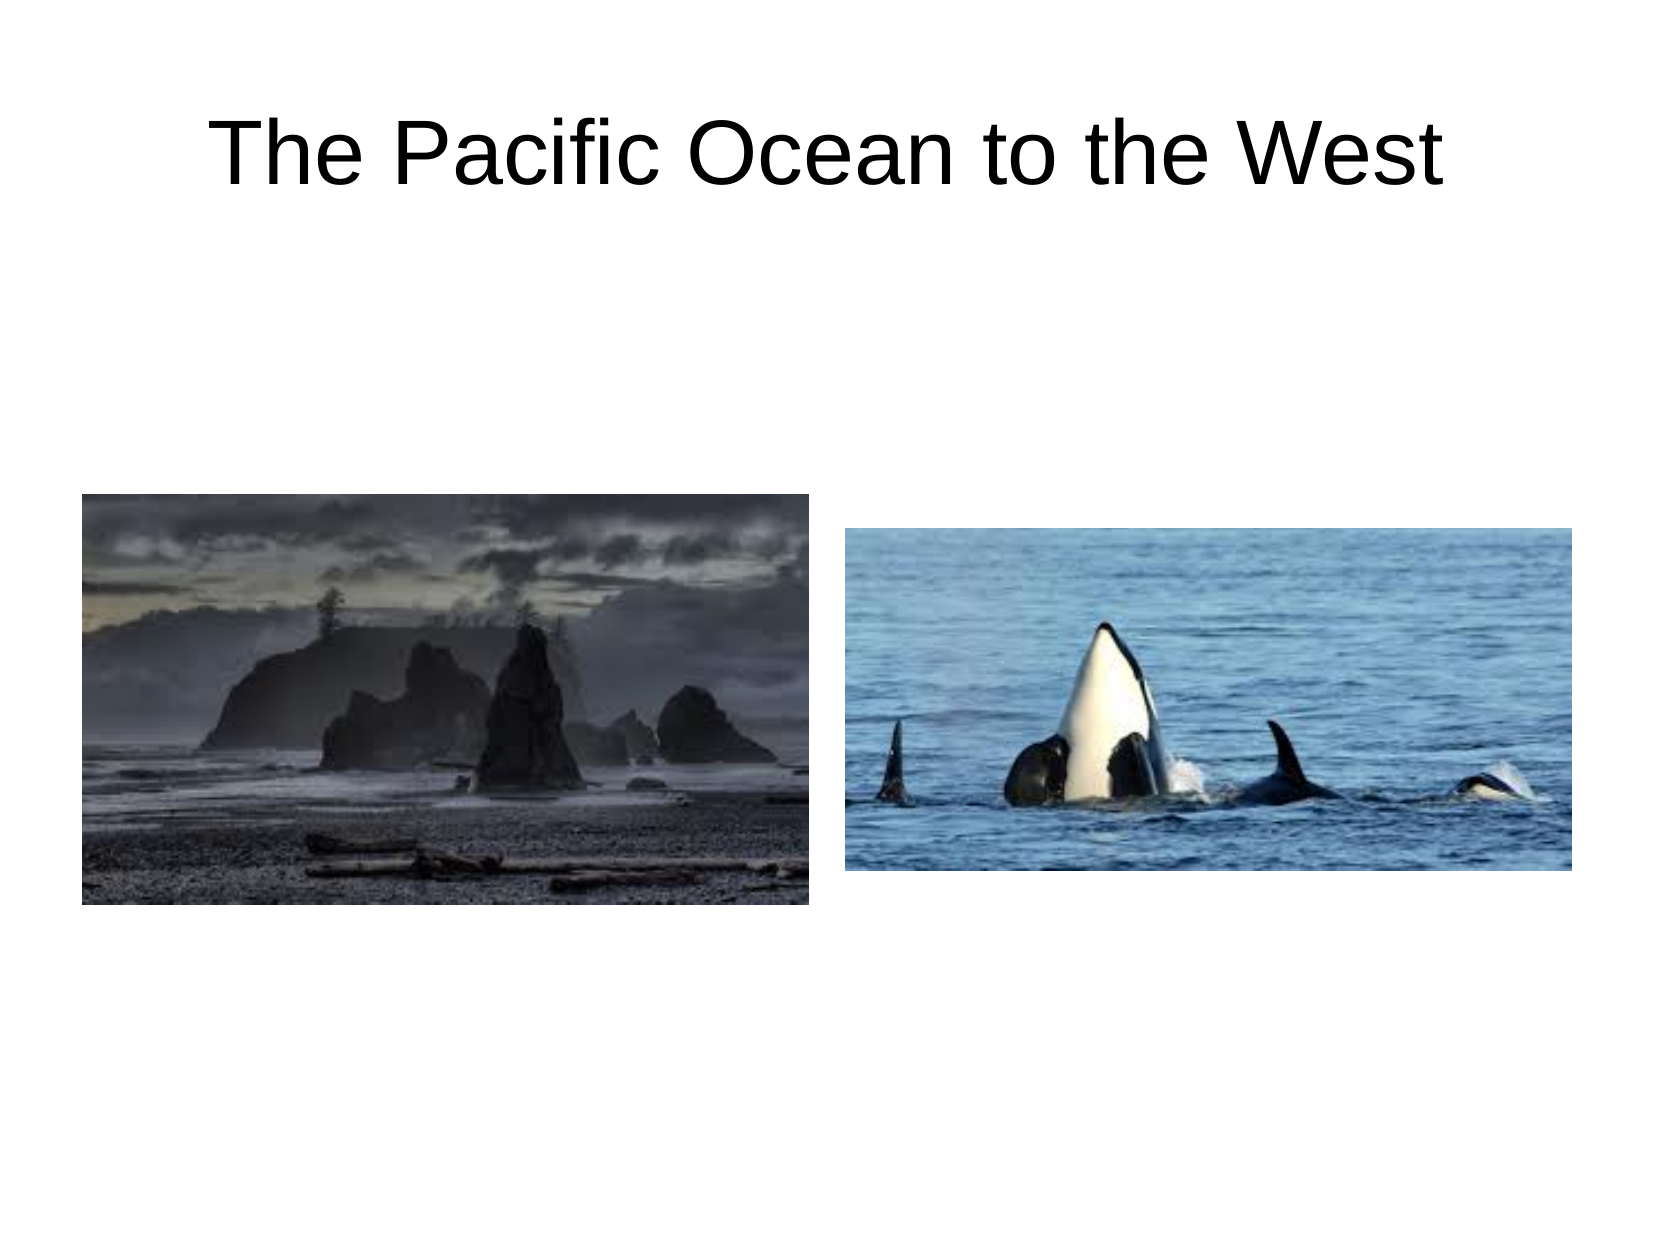

# The Pacific Ocean to the West